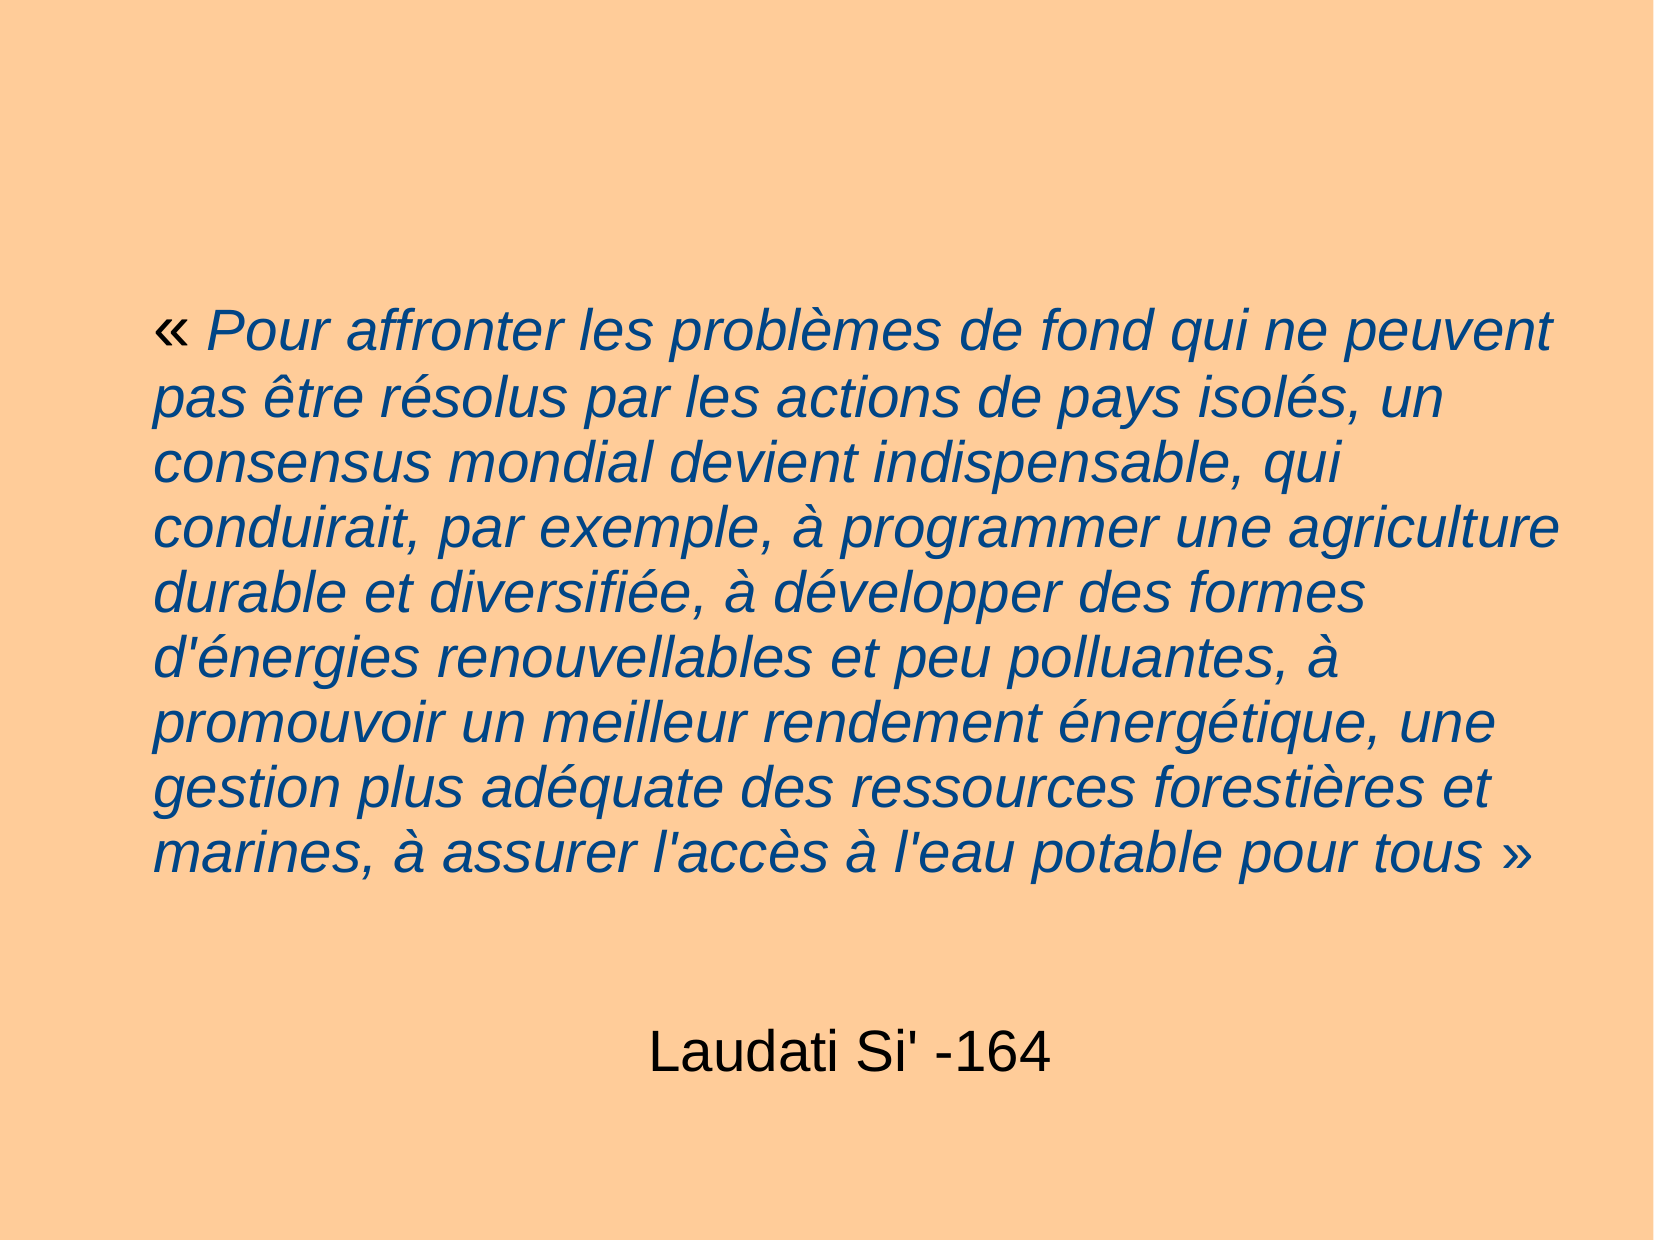

# « Pour affronter les problèmes de fond qui ne peuvent pas être résolus par les actions de pays isolés, un consensus mondial devient indispensable, qui conduirait, par exemple, à programmer une agriculture durable et diversifiée, à développer des formes d'énergies renouvellables et peu polluantes, à promouvoir un meilleur rendement énergétique, une gestion plus adéquate des ressources forestières et marines, à assurer l'accès à l'eau potable pour tous »
 Laudati Si' -164